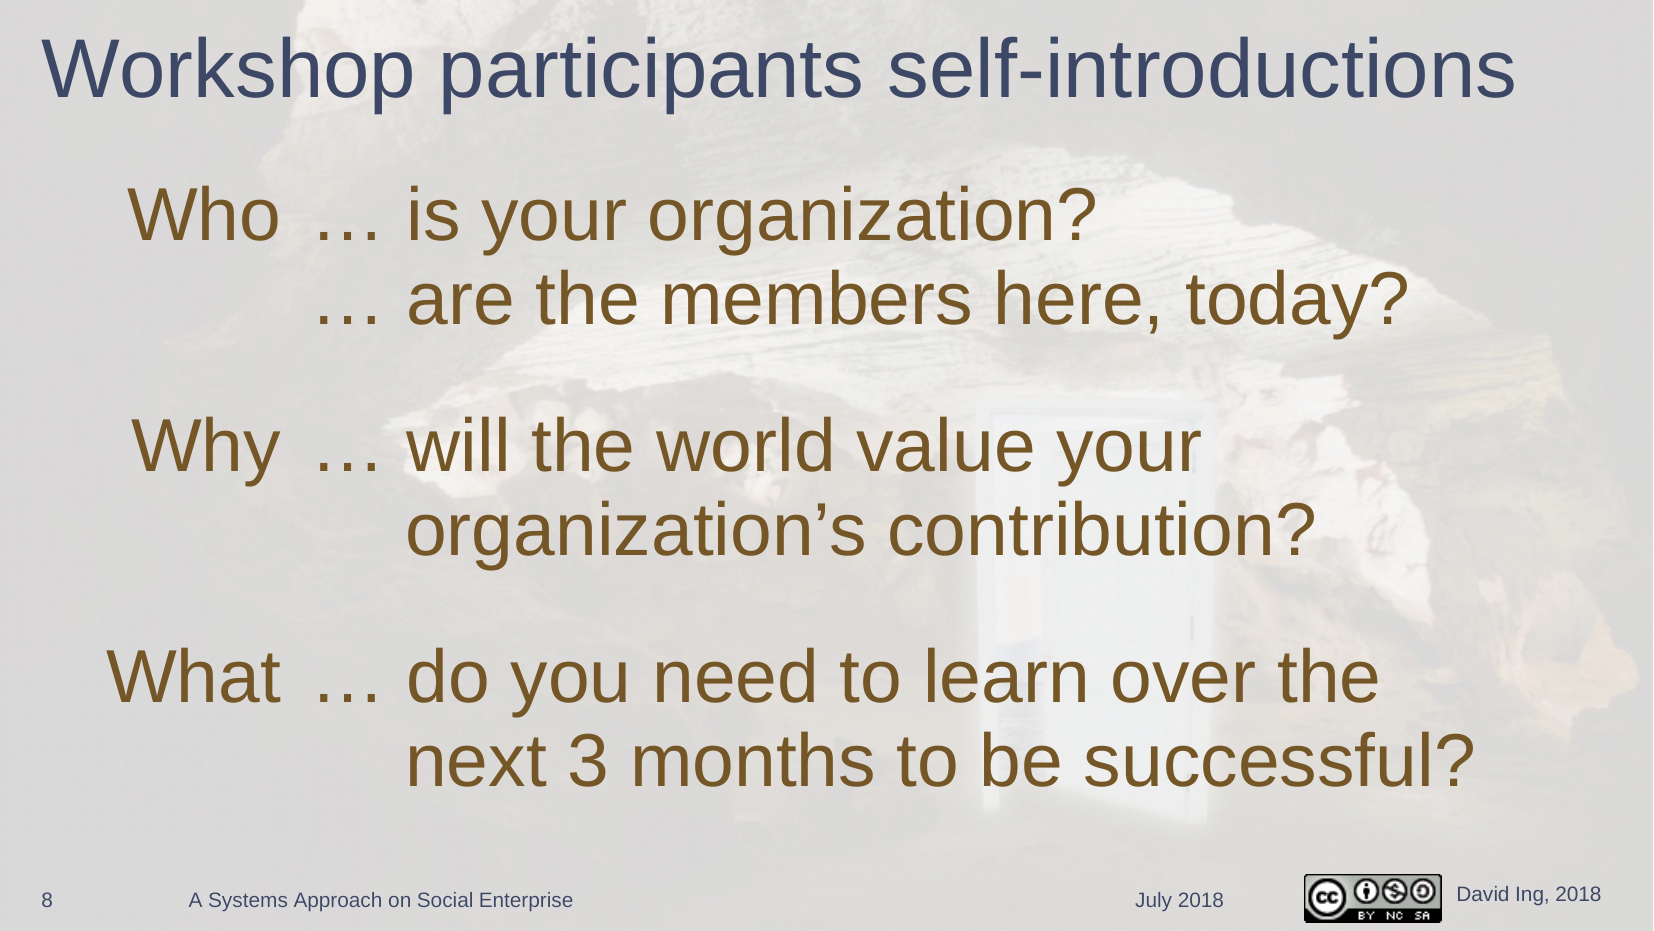

# Workshop participants self-introductions
| Who | … is your organization? … are the members here, today? |
| --- | --- |
| Why | … will the world value your organization’s contribution? |
| What | … do you need to learn over the next 3 months to be successful? |
A Systems Approach on Social Enterprise
July 2018